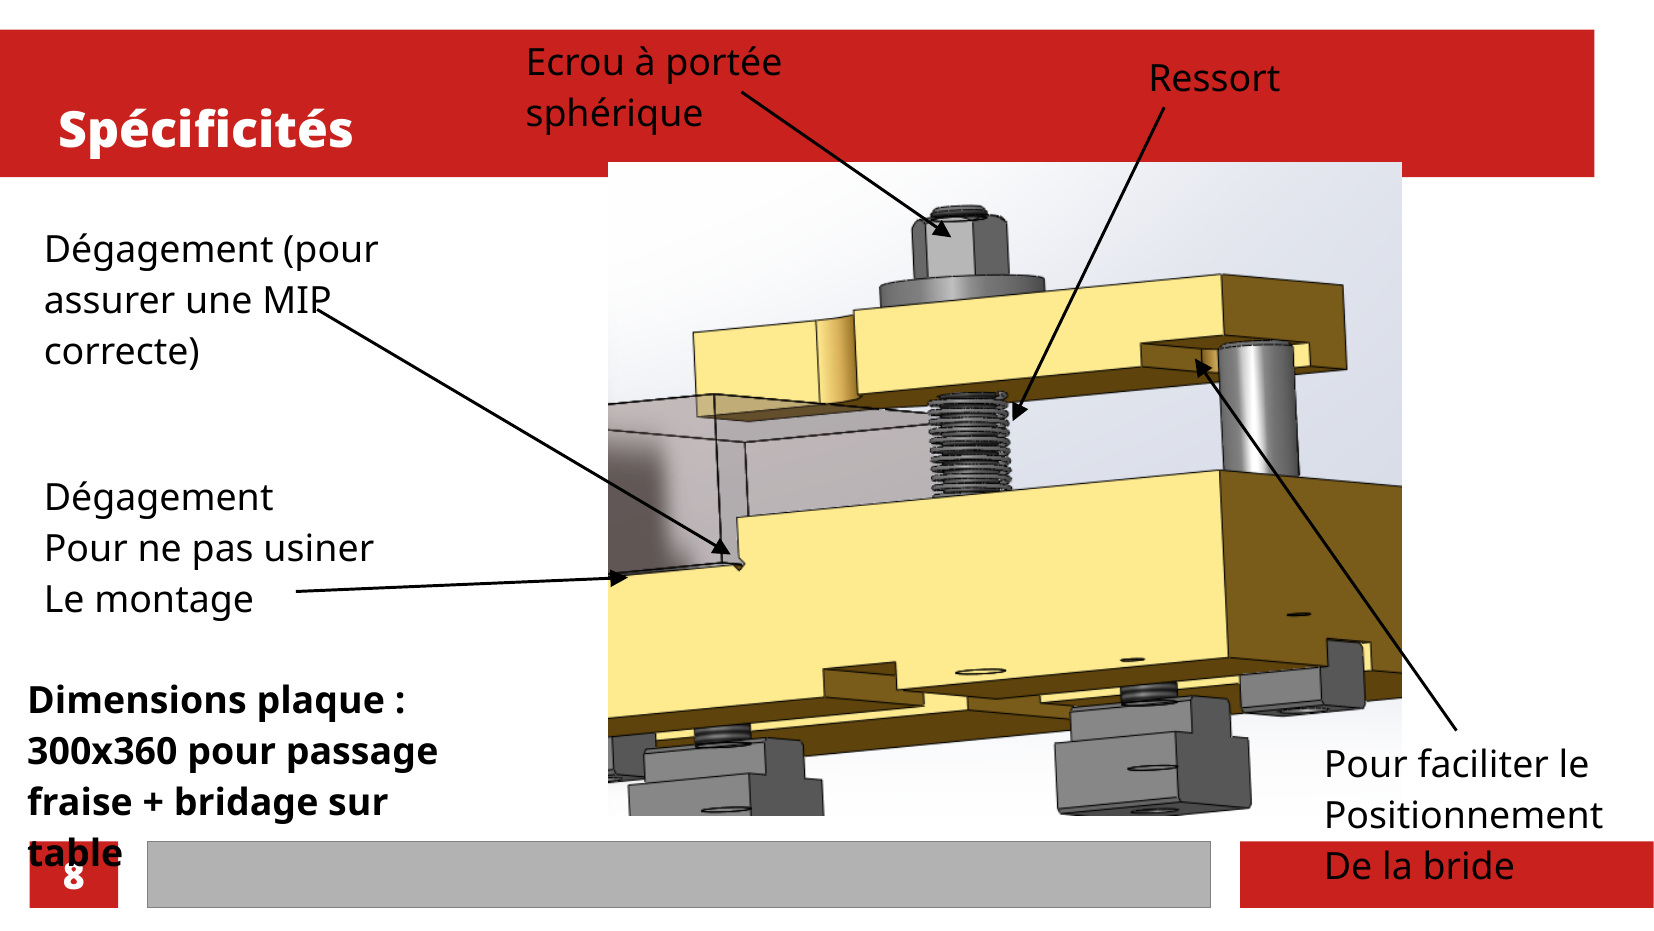

Ecrou à portée
sphérique
# Spécificités
Ressort
Dégagement (pour assurer une MIP correcte)
Pour faciliter le
Positionnement
De la bride
Dégagement
Pour ne pas usiner
Le montage
Dimensions plaque :
300x360 pour passage fraise + bridage sur table
8